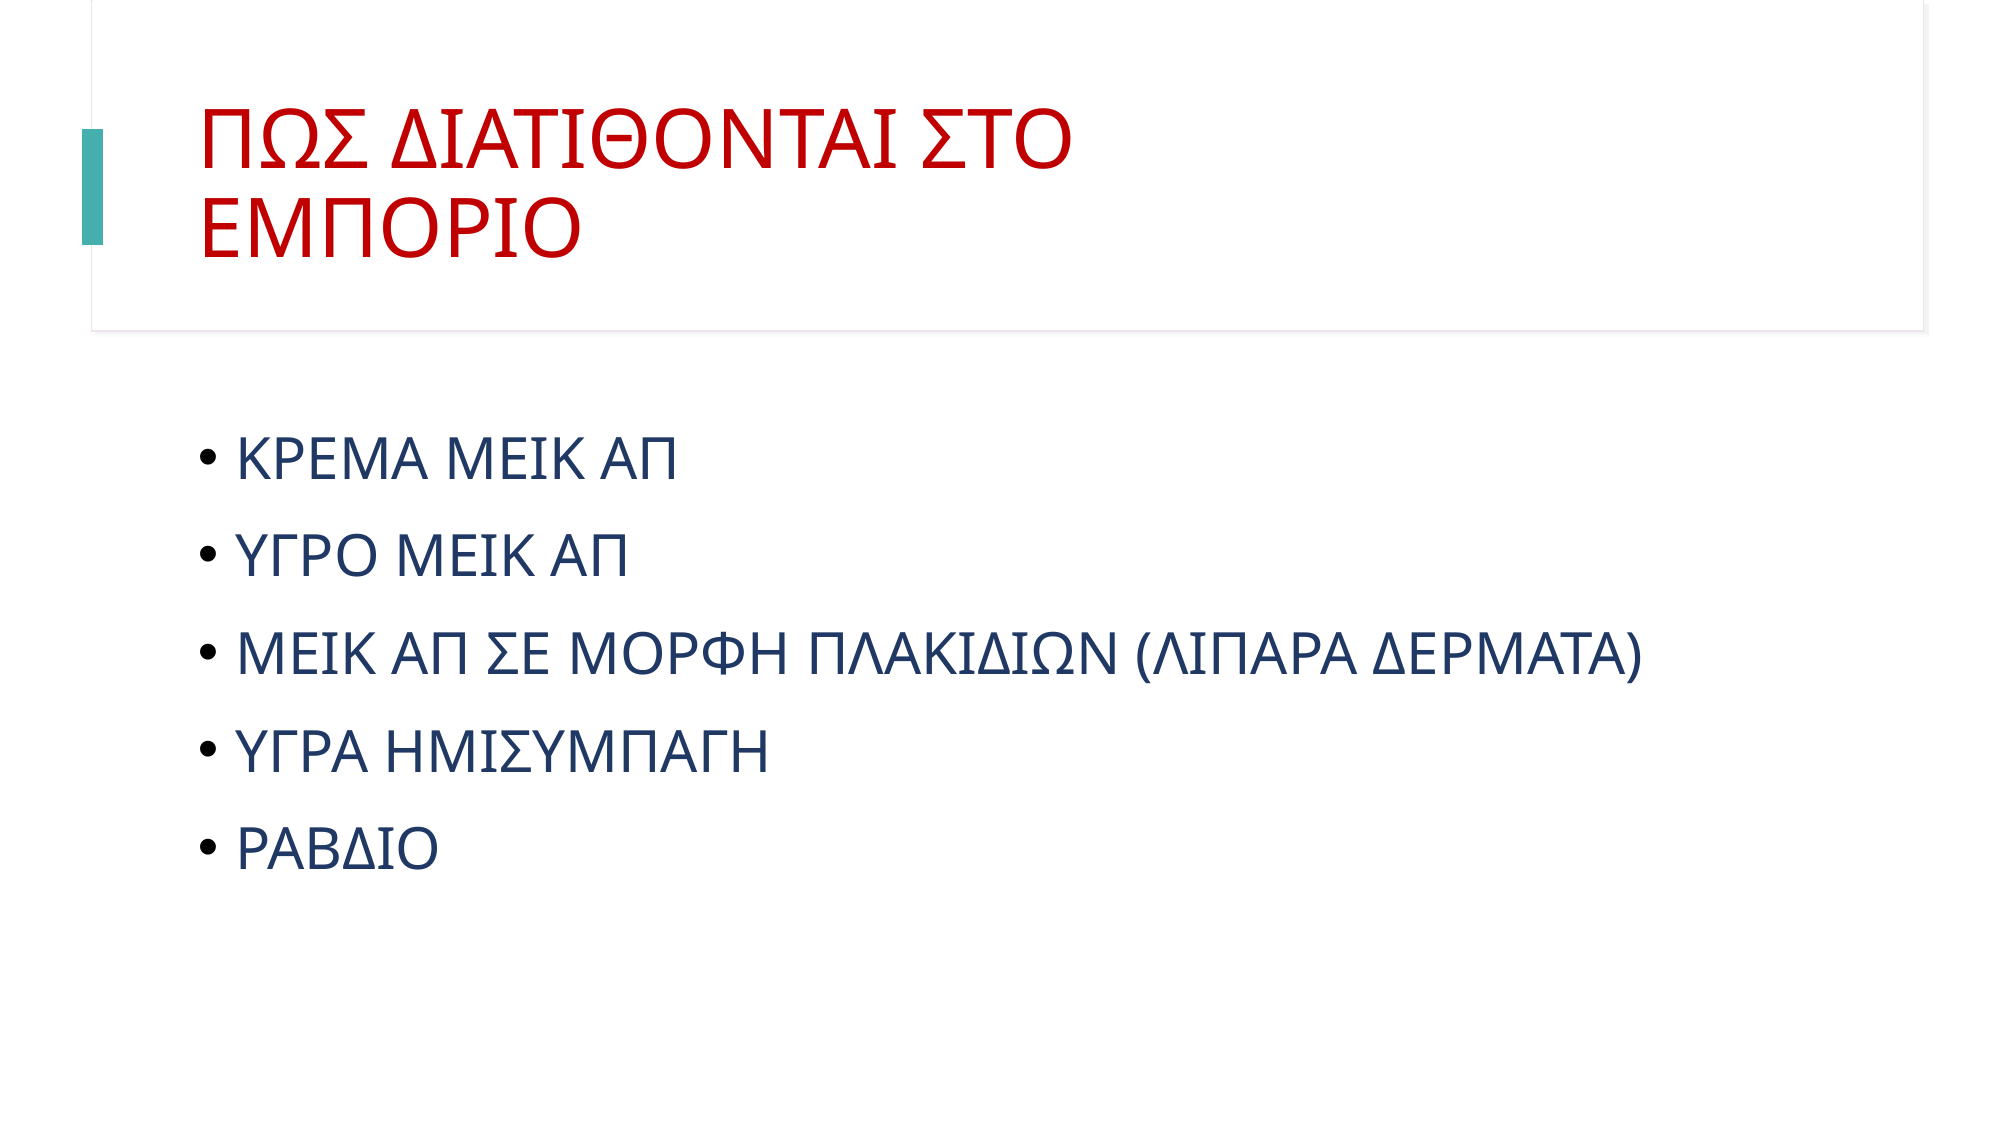

# ΠΩΣ ΔΙΑΤΙΘΟΝΤΑΙ ΣΤΟ ΕΜΠΟΡΙΟ
ΚΡΕΜΑ ΜΕΙΚ ΑΠ
ΥΓΡΟ ΜΕΙΚ ΑΠ
ΜΕΙΚ ΑΠ ΣΕ ΜΟΡΦΗ ΠΛΑΚΙΔΙΩΝ (ΛΙΠΑΡΑ ΔΕΡΜΑΤΑ)
ΥΓΡΑ ΗΜΙΣΥΜΠΑΓΗ
ΡΑΒΔΙΟ